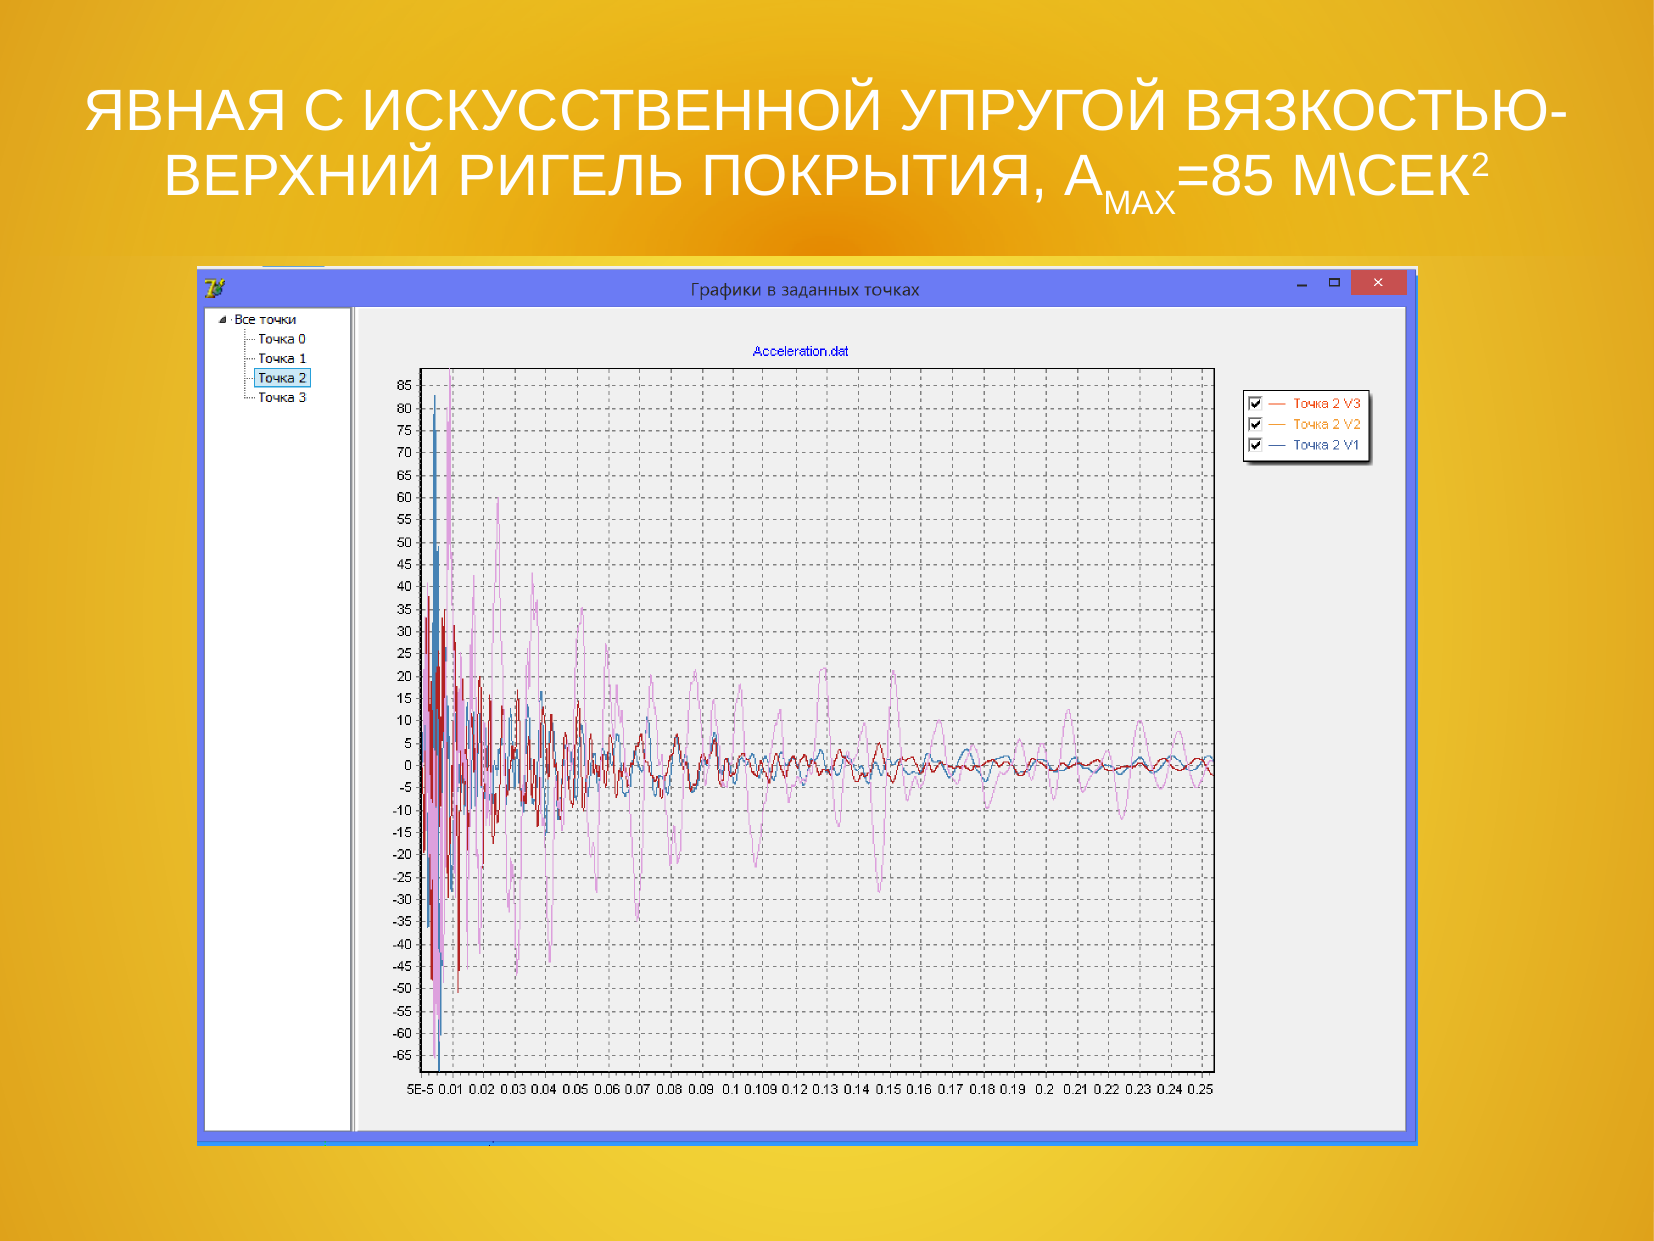

# ЯВНАЯ С ИСКУССТВЕННОЙ УПРУГОЙ ВЯЗКОСТЬЮ-ВЕРХНИЙ РИГЕЛЬ ПОКРЫТИЯ, AMAX=85 М\СЕК2